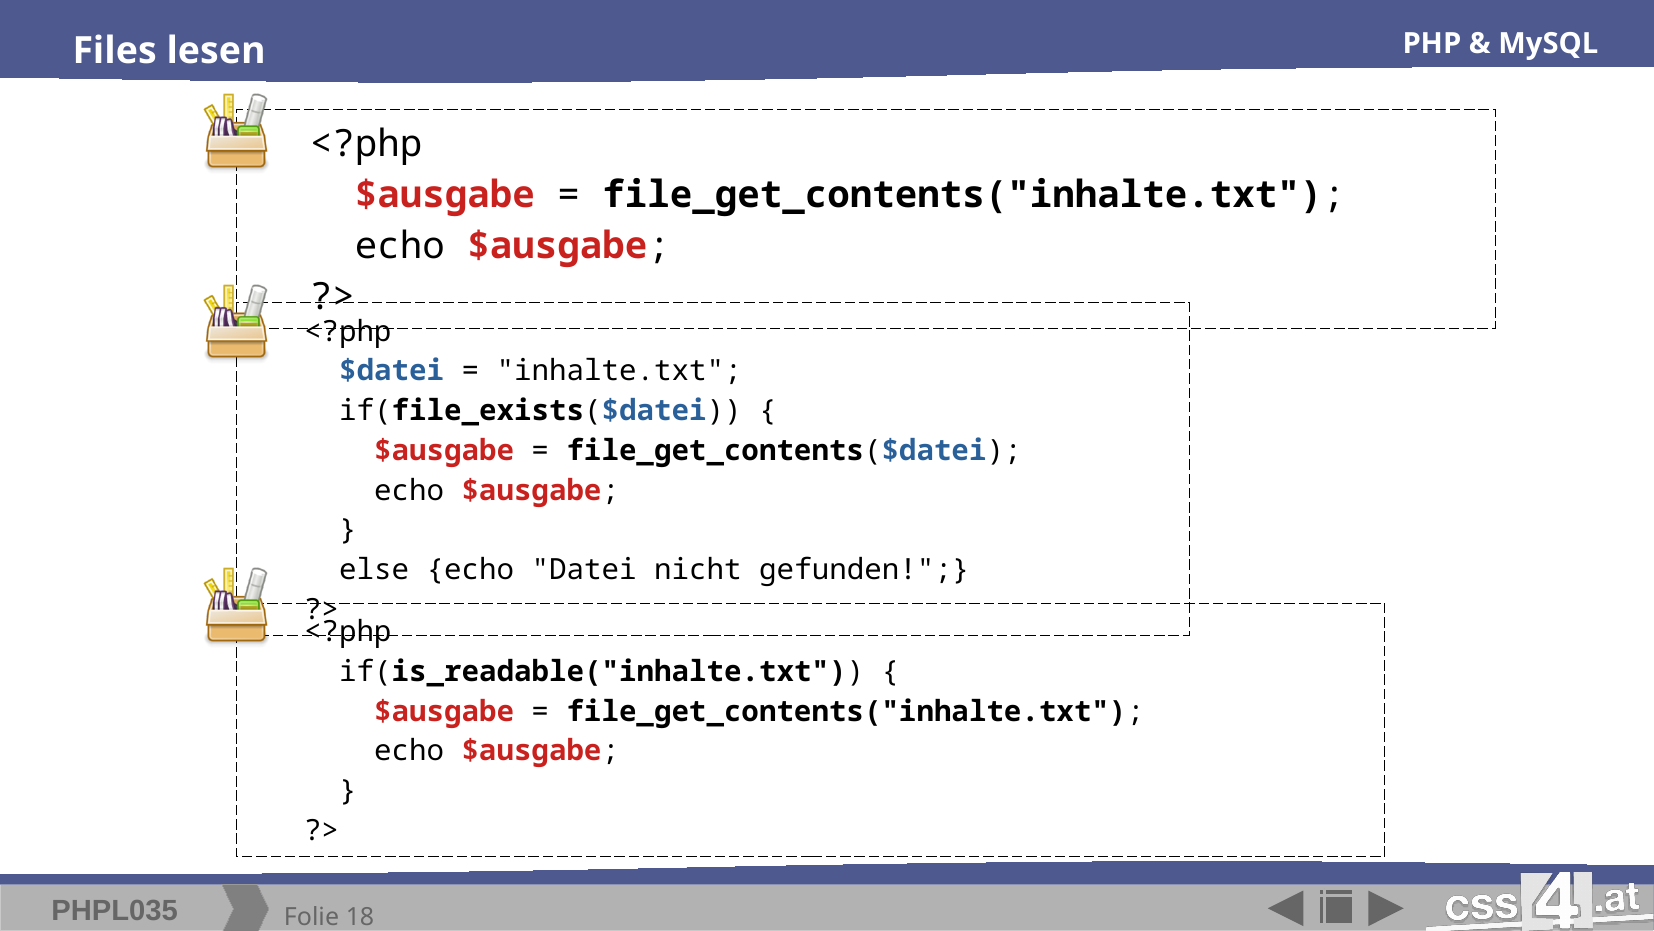

PHP & MySQL
Files lesen
<?php
 $ausgabe = file_get_contents("inhalte.txt");
 echo $ausgabe;
?>
<?php
 $datei = "inhalte.txt";
 if(file_exists($datei)) {
 $ausgabe = file_get_contents($datei);
 echo $ausgabe;
 }
 else {echo "Datei nicht gefunden!";}
?>
<?php
 if(is_readable("inhalte.txt")) {
 $ausgabe = file_get_contents("inhalte.txt");
 echo $ausgabe;
 }
?>
PHPL035
Folie